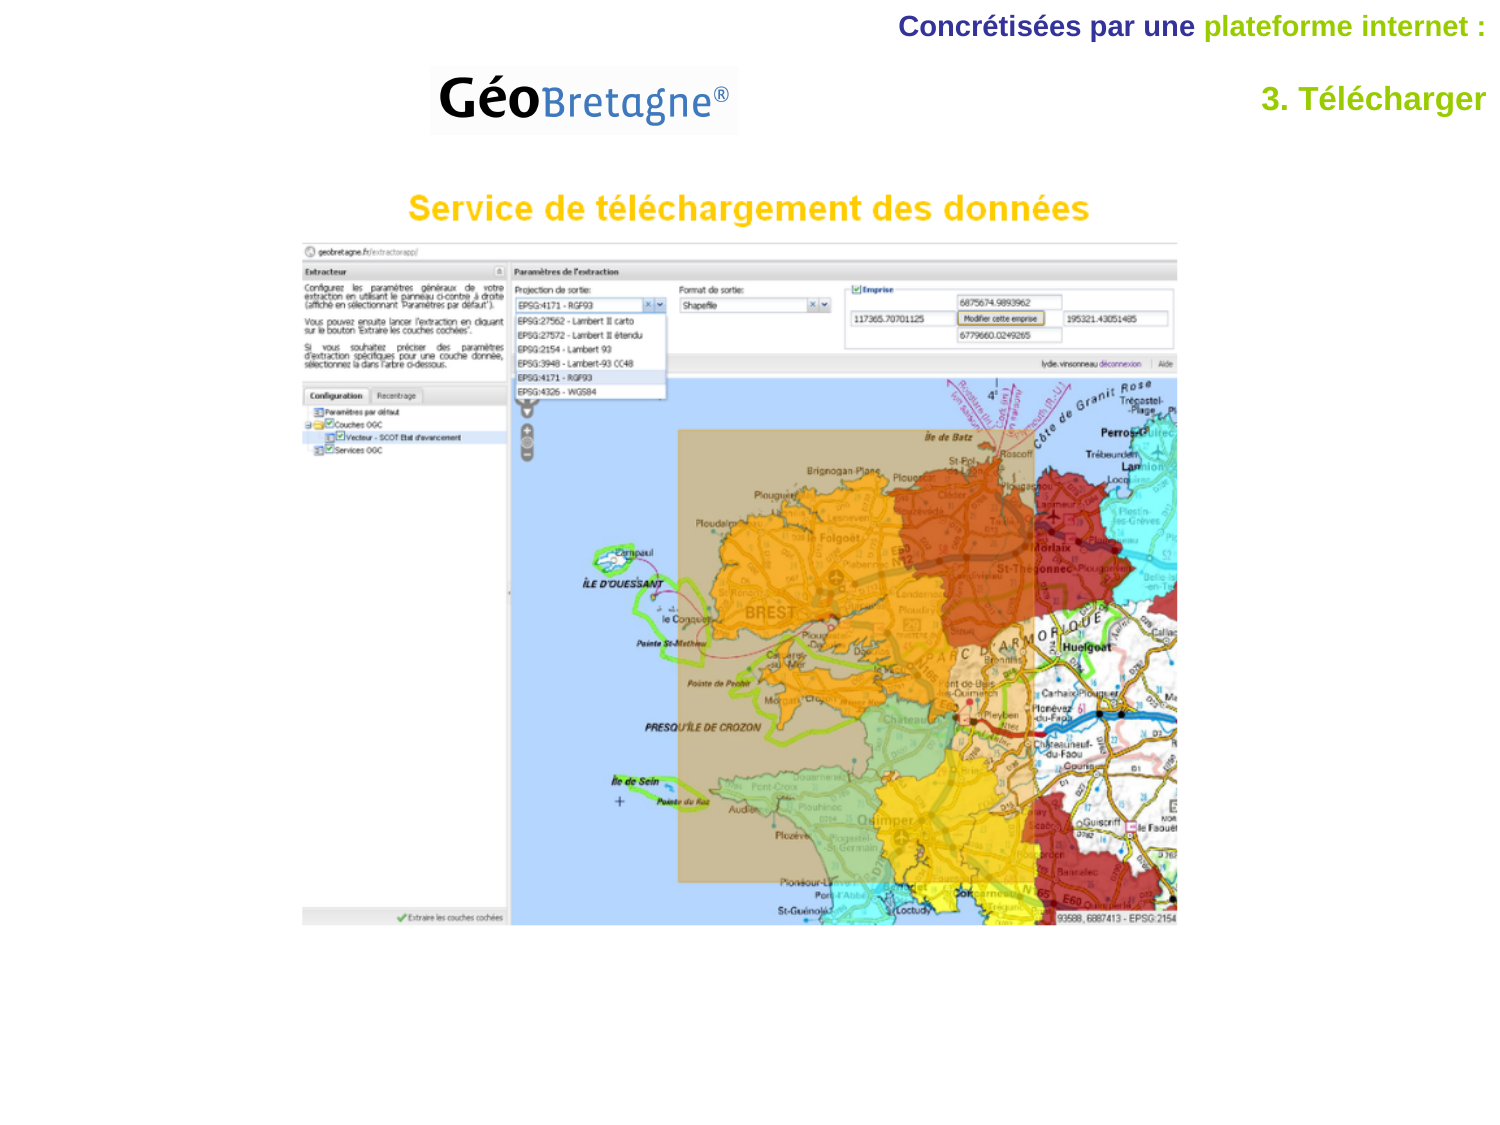

Concrétisées par une plateforme internet :
3. Télécharger